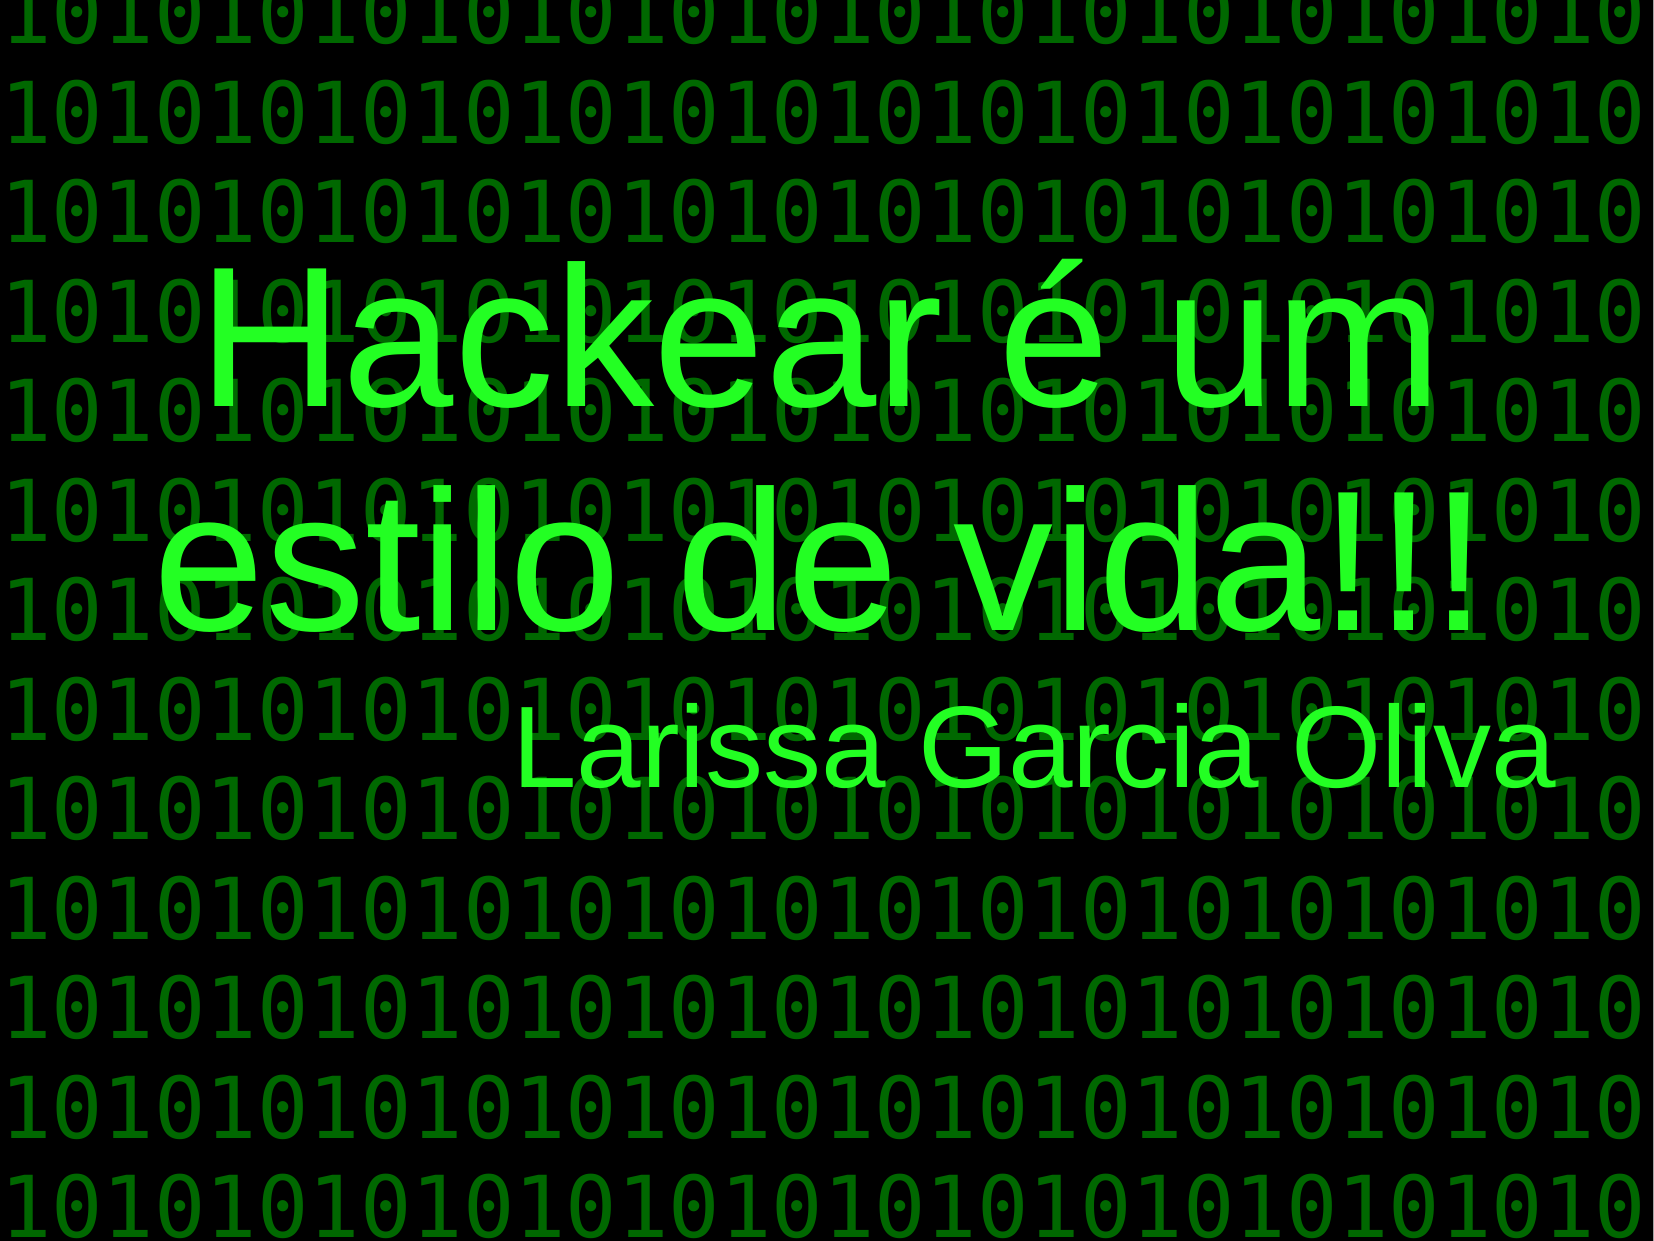

Hackear é um estilo de vida!!!
Larissa Garcia Oliva
# 10101010101010101010101010101010101010101010101010101010101010101010101010101010101010101010101010101010101010101010101010101010101010101010101010101010101010101010101010101010101010101010101010101010101010101010101010101010101010101010101010101010101010101010101010101010101010101010101010101010101010101010101010101010101010101010101010101010101010101010101010101010101010101010101010101010101010101010101010101010